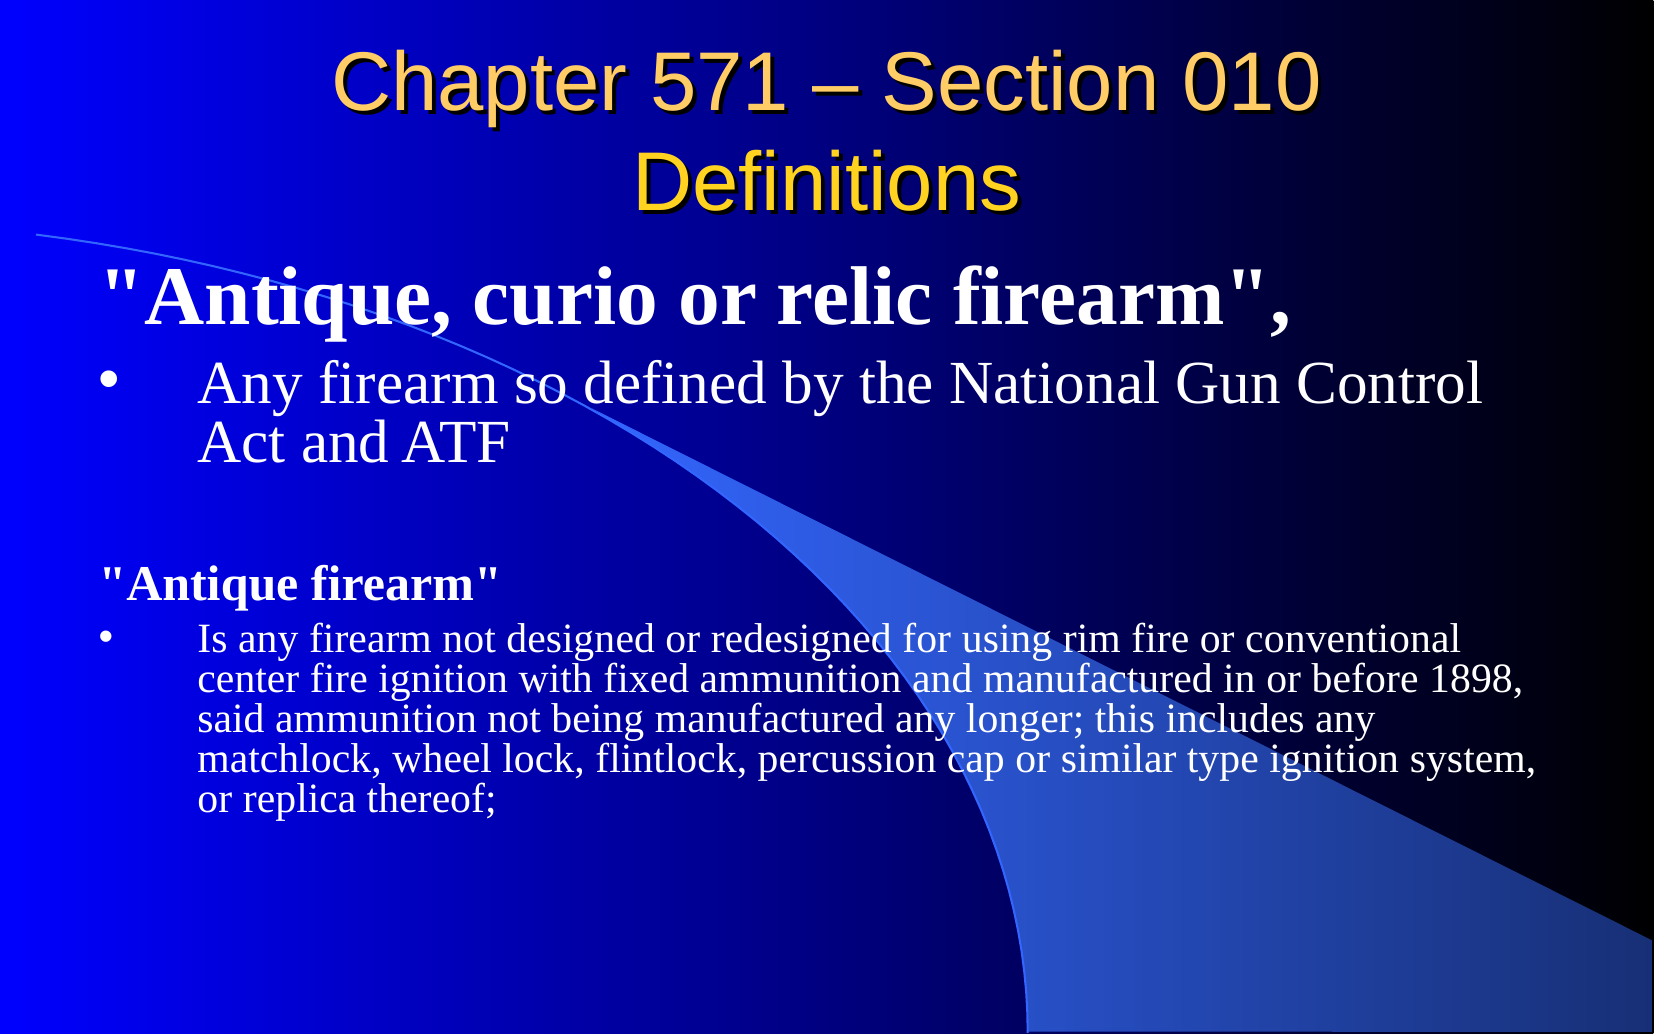

# Chapter 571 – Section 010 Definitions
"Antique, curio or relic firearm",
Any firearm so defined by the National Gun Control Act and ATF
"Antique firearm"
Is any firearm not designed or redesigned for using rim fire or conventional center fire ignition with fixed ammunition and manufactured in or before 1898, said ammunition not being manufactured any longer; this includes any matchlock, wheel lock, flintlock, percussion cap or similar type ignition system, or replica thereof;